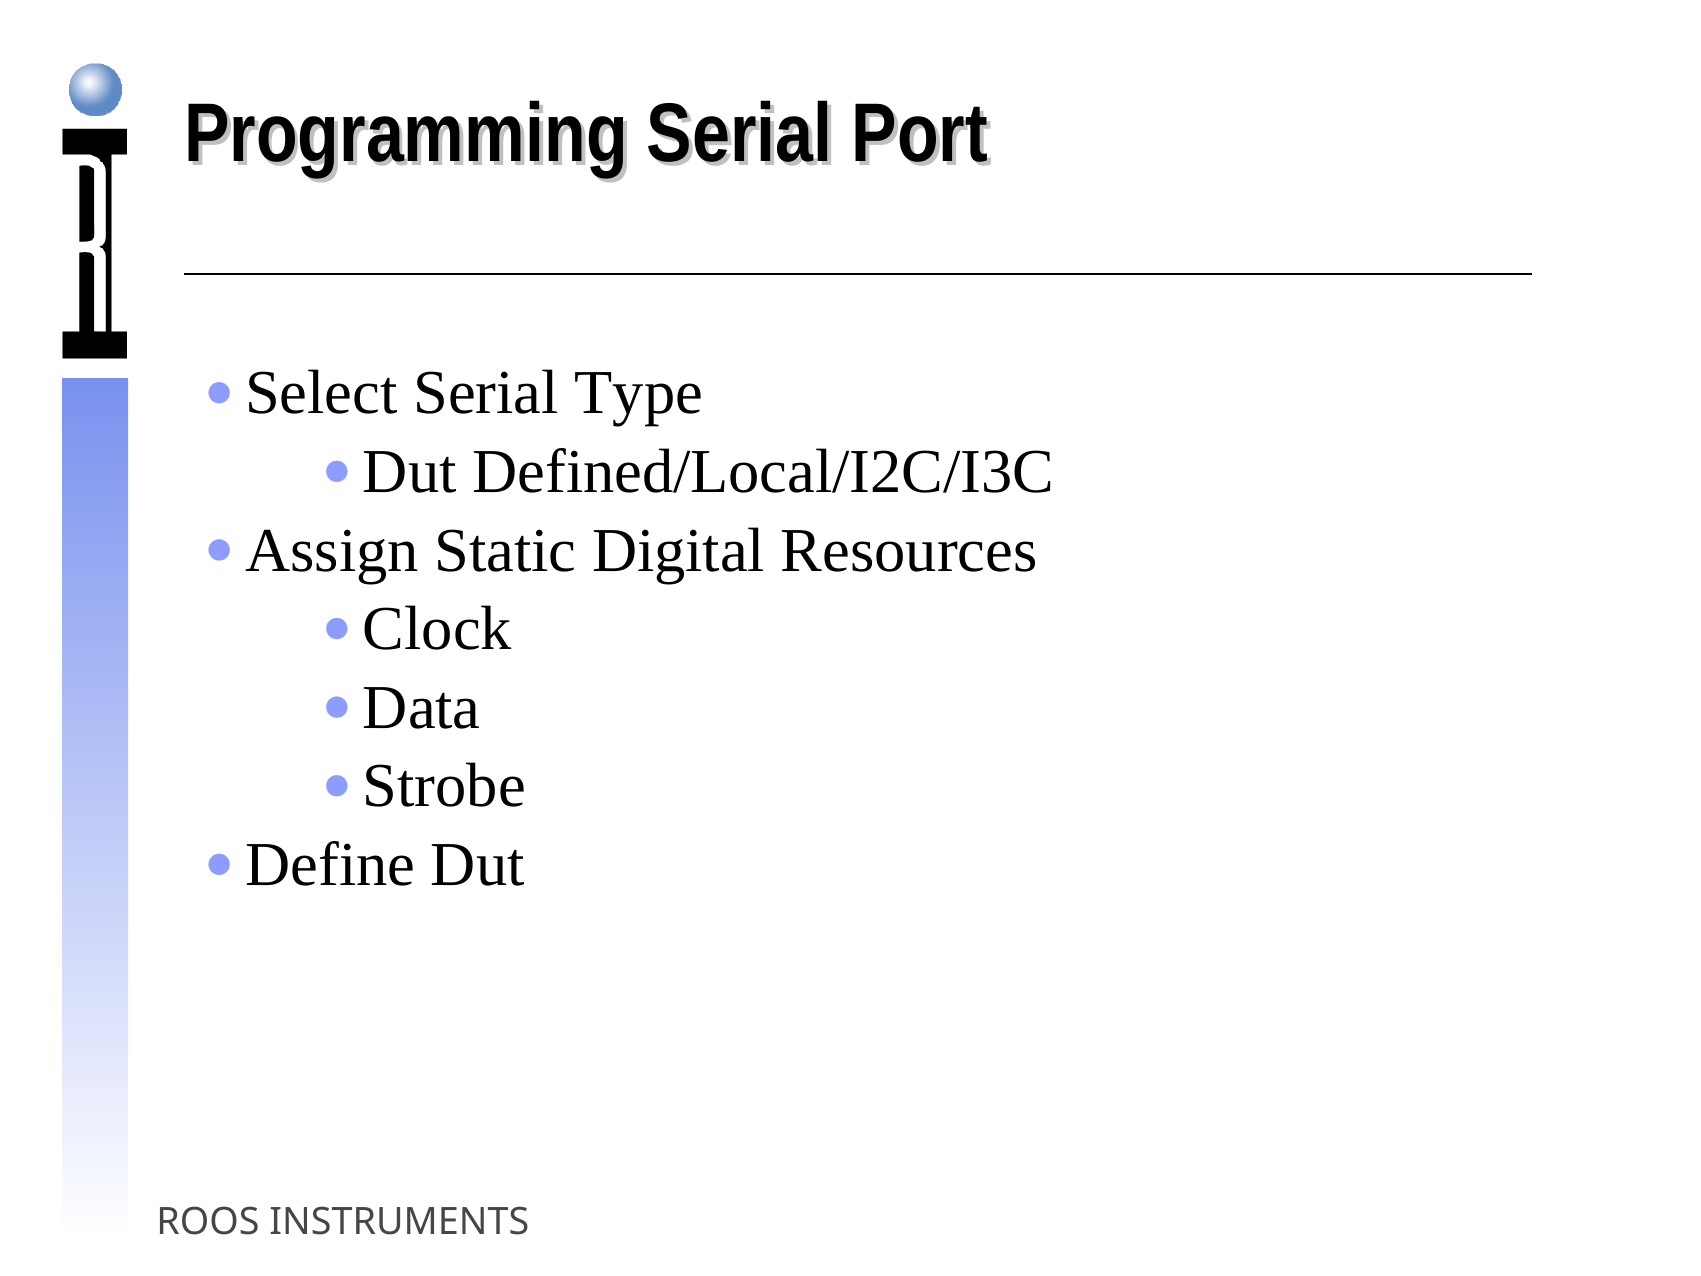

Programming Serial Port
Select Serial Type
Dut Defined/Local/I2C/I3C
Assign Static Digital Resources
Clock
Data
Strobe
Define Dut